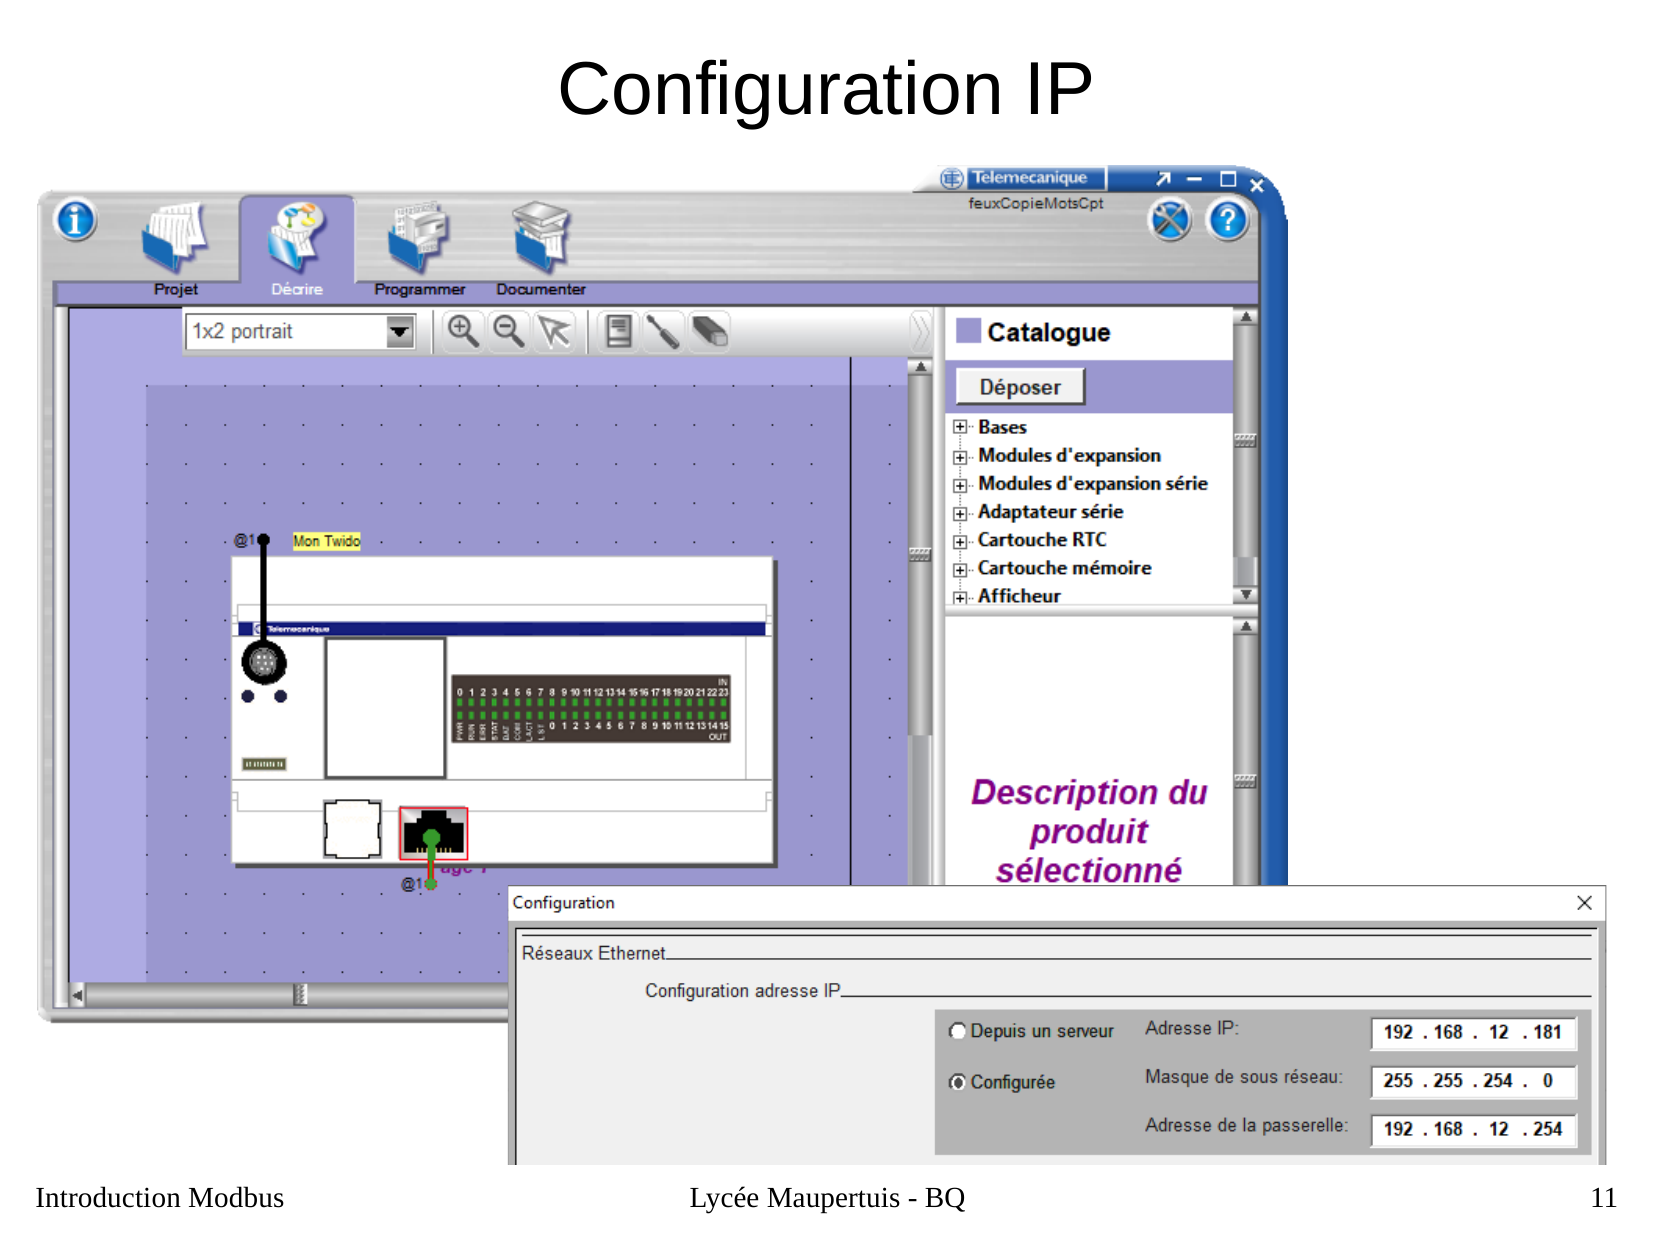

# Configuration IP
Introduction Modbus
Lycée Maupertuis - BQ
11